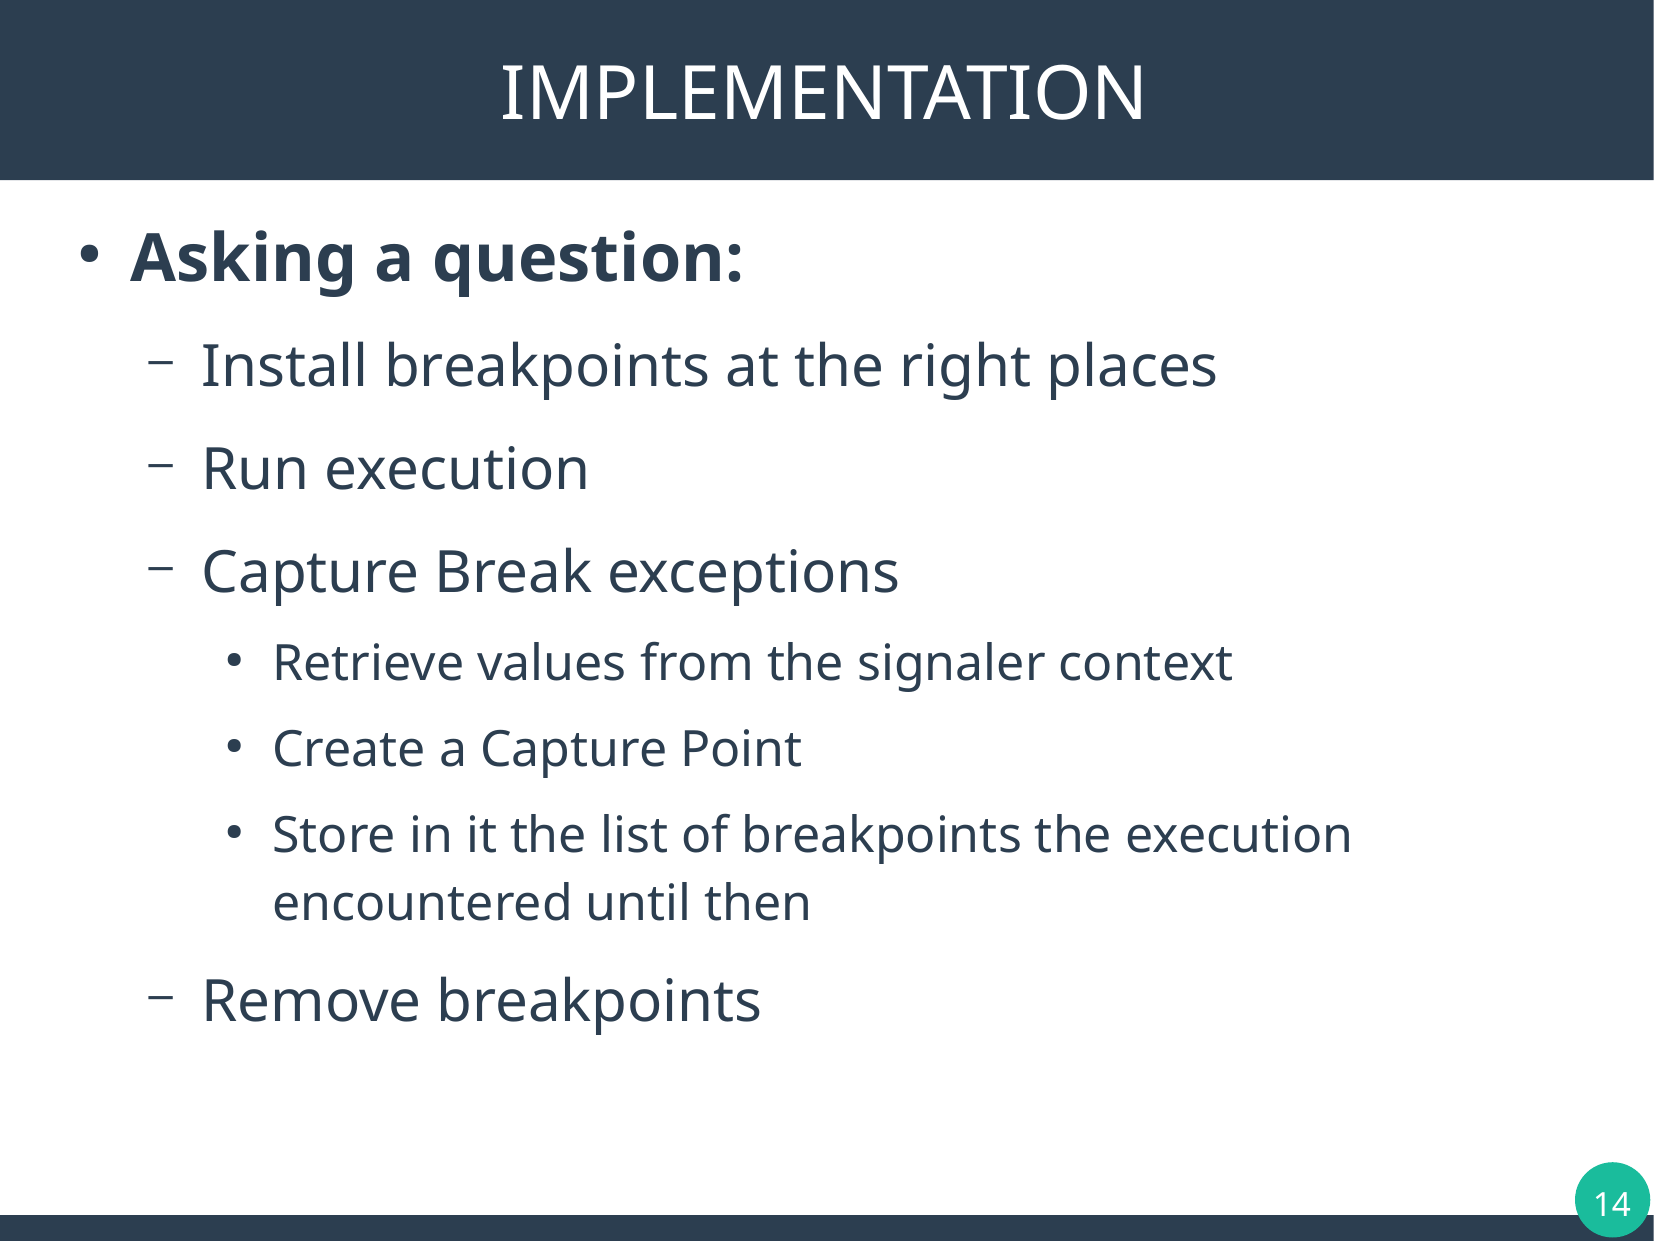

# Implementation
Asking a question:
Install breakpoints at the right places
Run execution
Capture Break exceptions
Retrieve values from the signaler context
Create a Capture Point
Store in it the list of breakpoints the execution encountered until then
Remove breakpoints